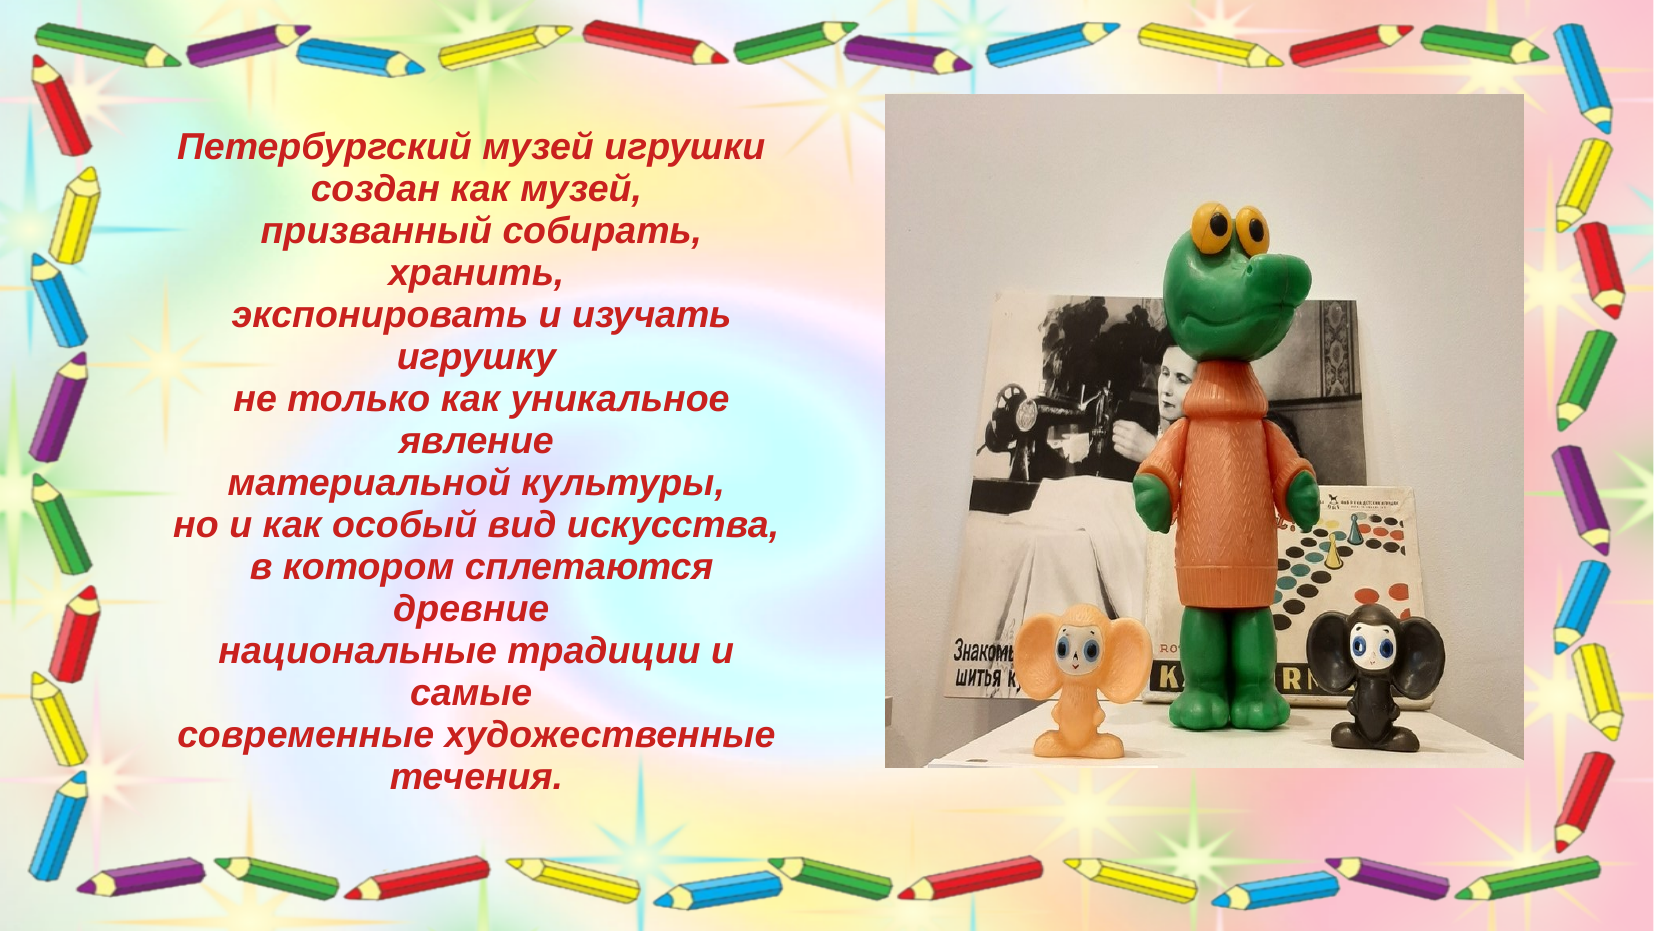

#
Петербургский музей игрушки
создан как музей,
 призванный собирать, хранить,
 экспонировать и изучать игрушку
 не только как уникальное явление
 материальной культуры,
но и как особый вид искусства,
 в котором сплетаются древние
национальные традиции и самые
современные художественные течения.